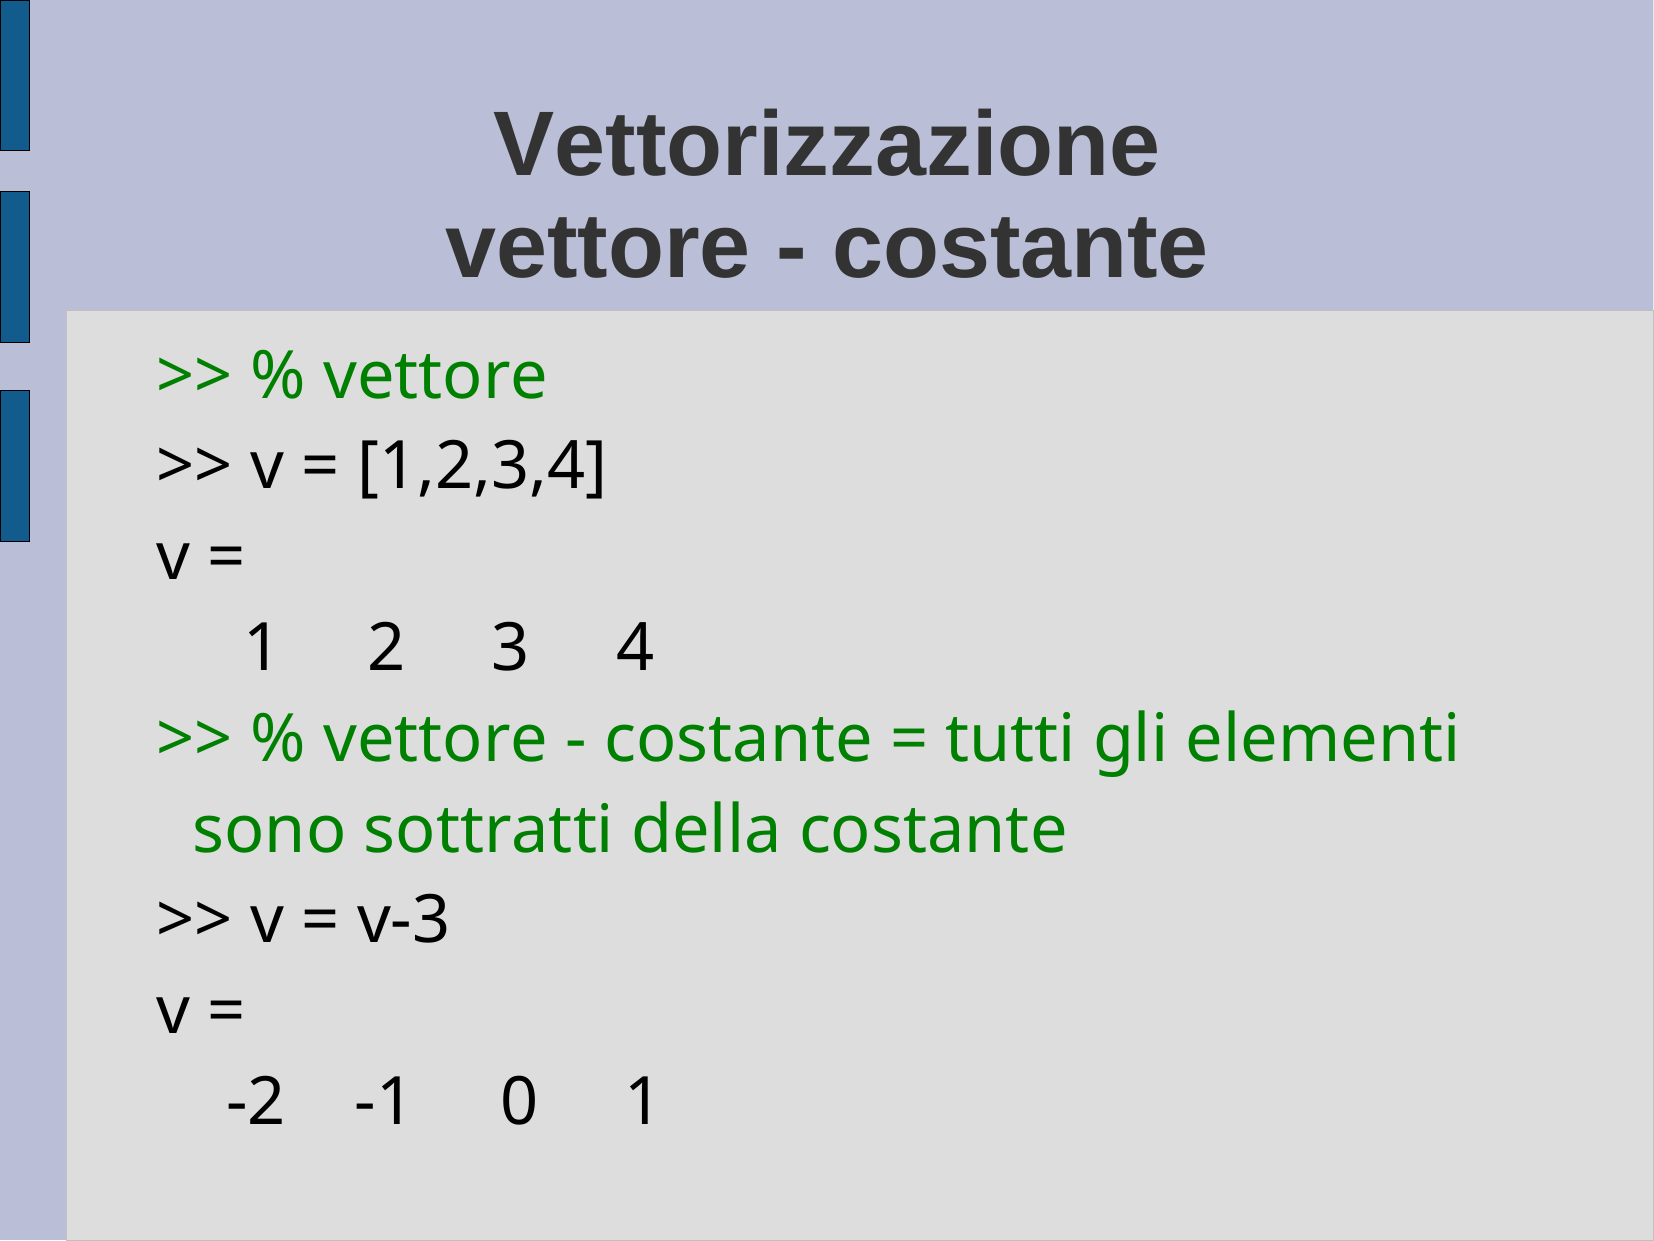

# Vettorizzazione vettore - costante
>> % vettore
>> v = [1,2,3,4]
v =
 1 2 3 4
>> % vettore - costante = tutti gli elementi sono sottratti della costante
>> v = v-3
v =
 -2 -1 0 1